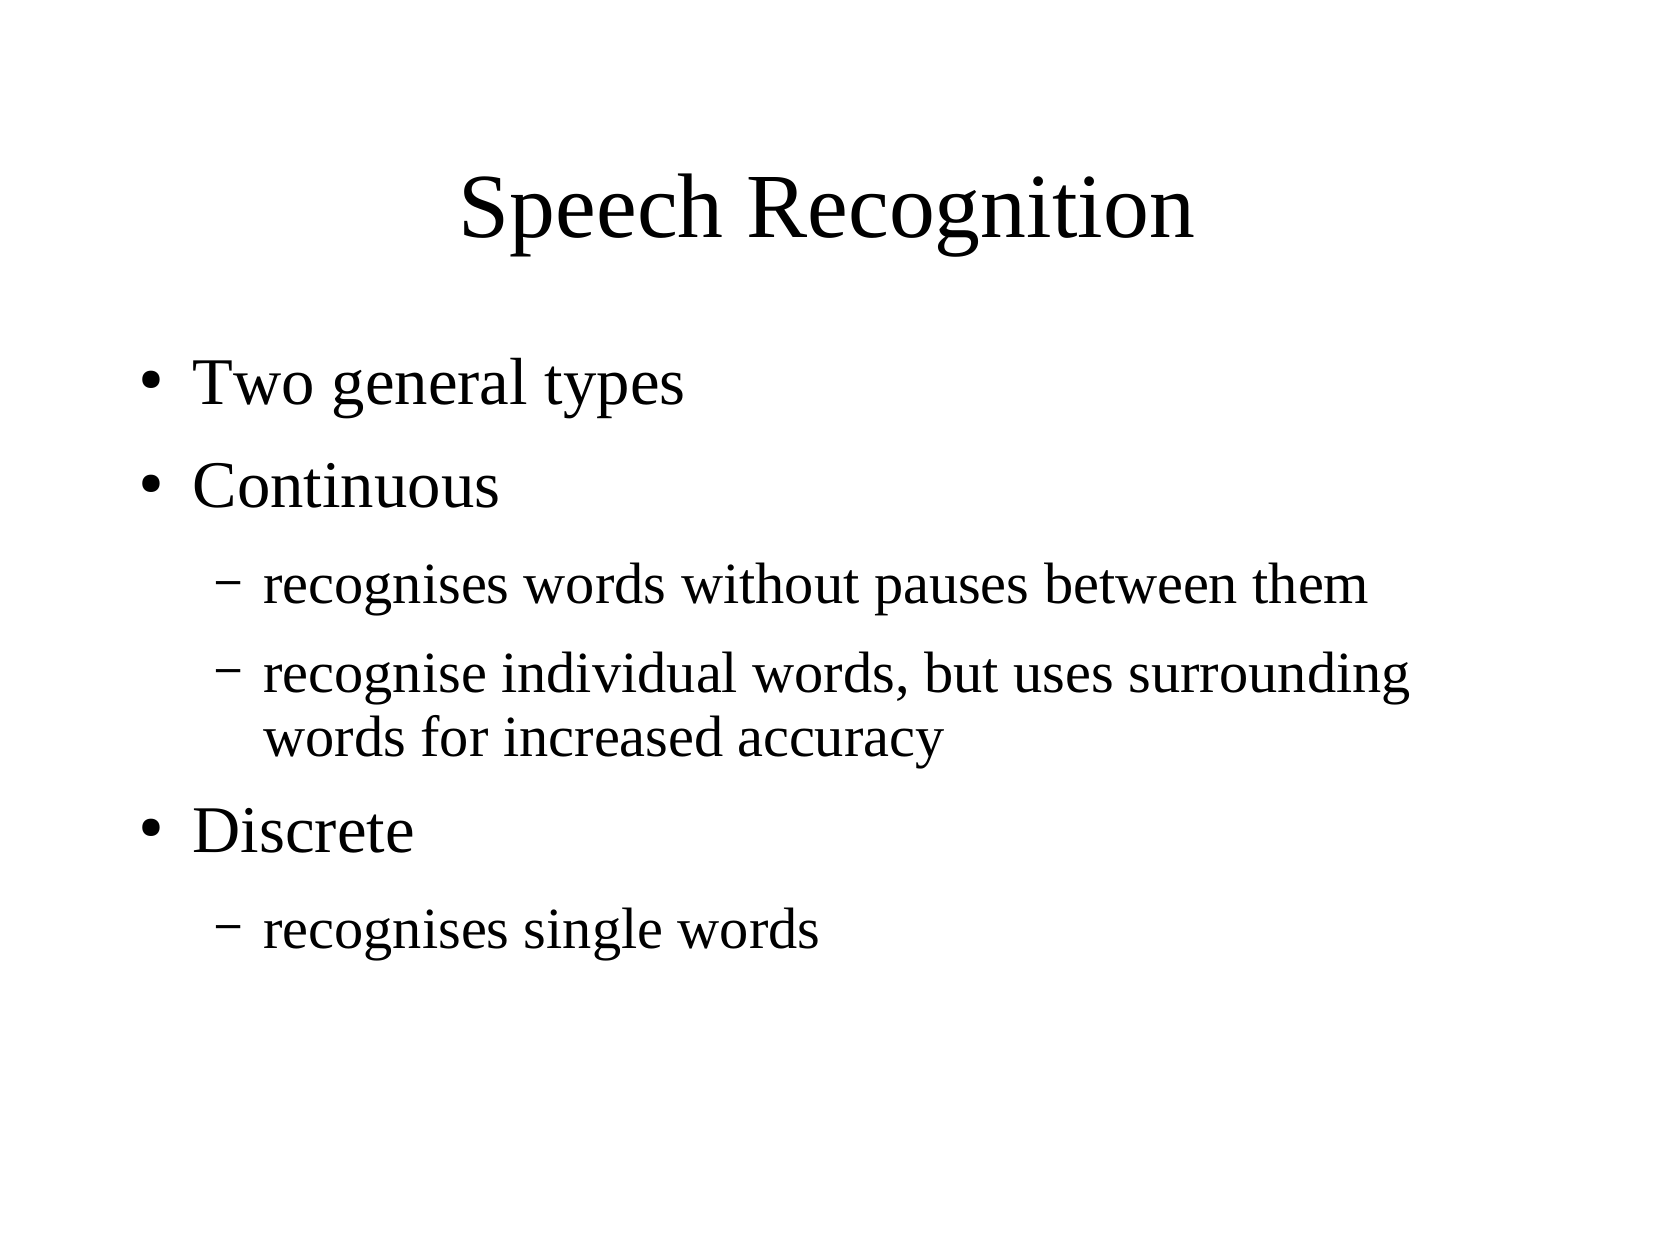

# Speech Recognition
Two general types
Continuous
recognises words without pauses between them
recognise individual words, but uses surrounding words for increased accuracy
Discrete
recognises single words